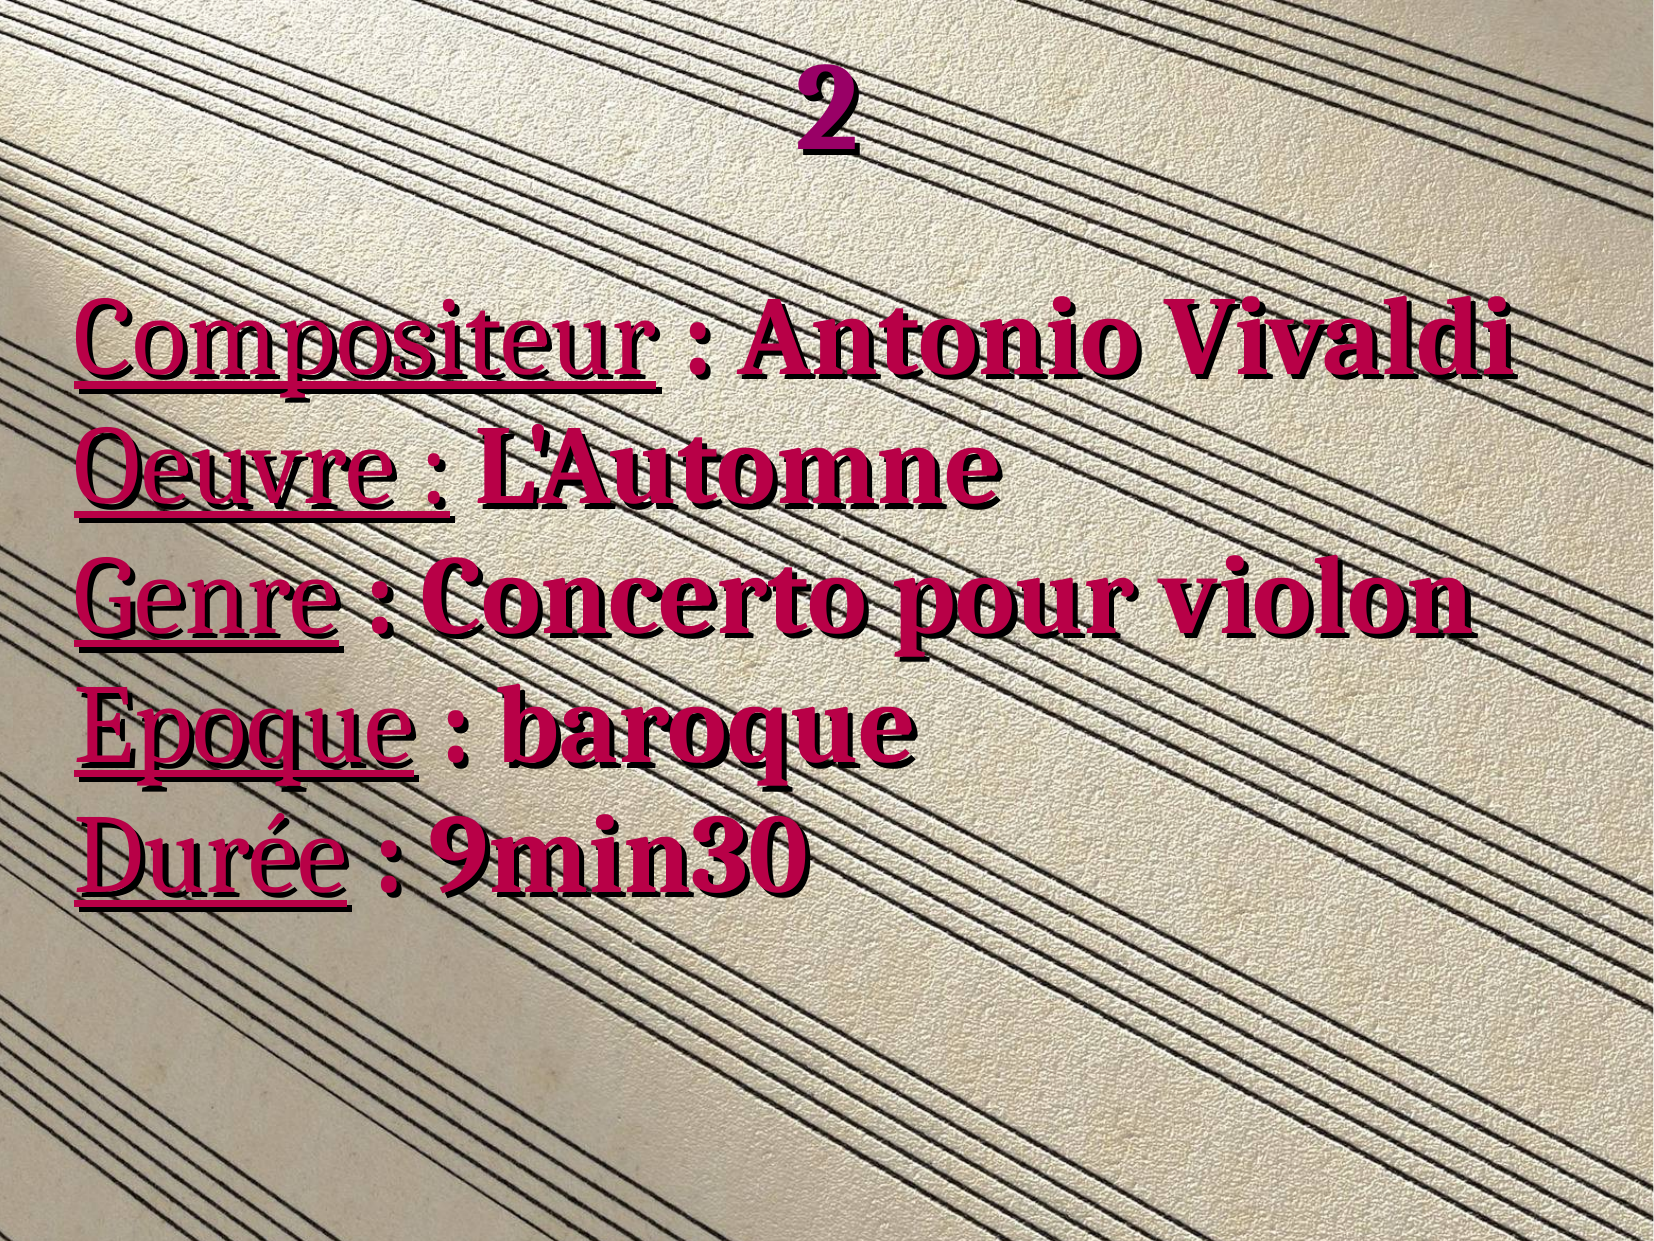

2
Compositeur : Antonio Vivaldi
Oeuvre : L'Automne
Genre : Concerto pour violon
Epoque : baroque
Durée : 9min30